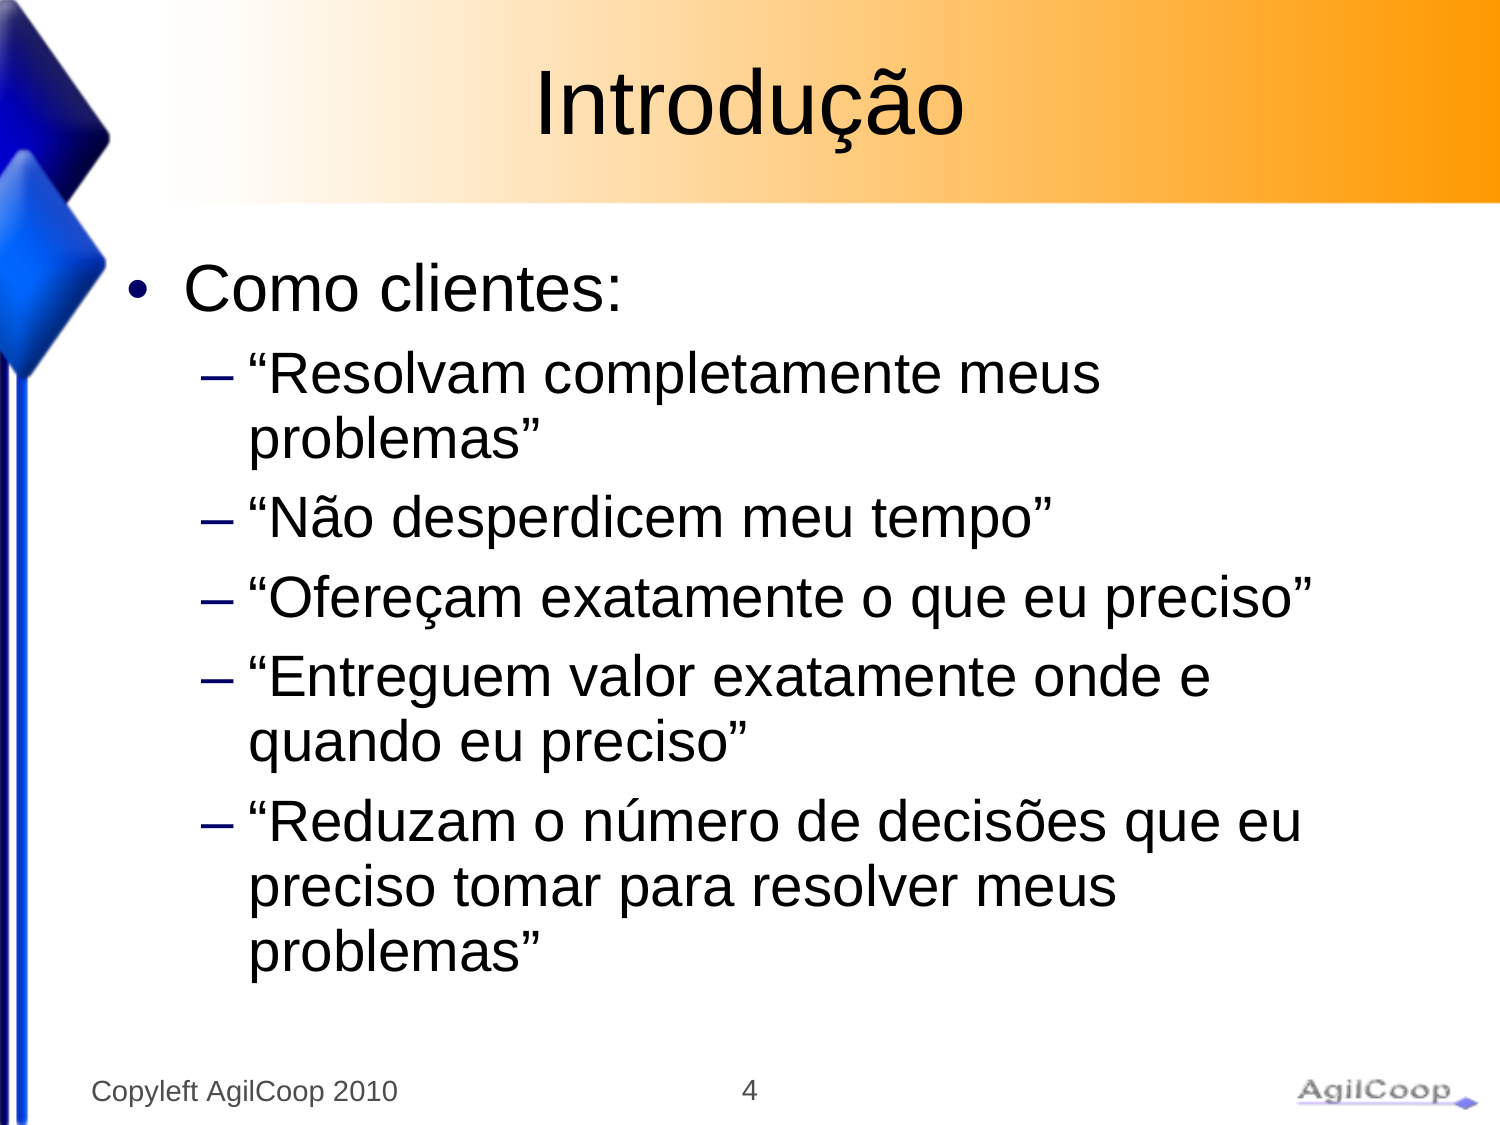

# Introdução
Como clientes:
“Resolvam completamente meus problemas”
“Não desperdicem meu tempo”
“Ofereçam exatamente o que eu preciso”
“Entreguem valor exatamente onde e quando eu preciso”
“Reduzam o número de decisões que eu preciso tomar para resolver meus problemas”
Copyleft AgilCoop 2010
4